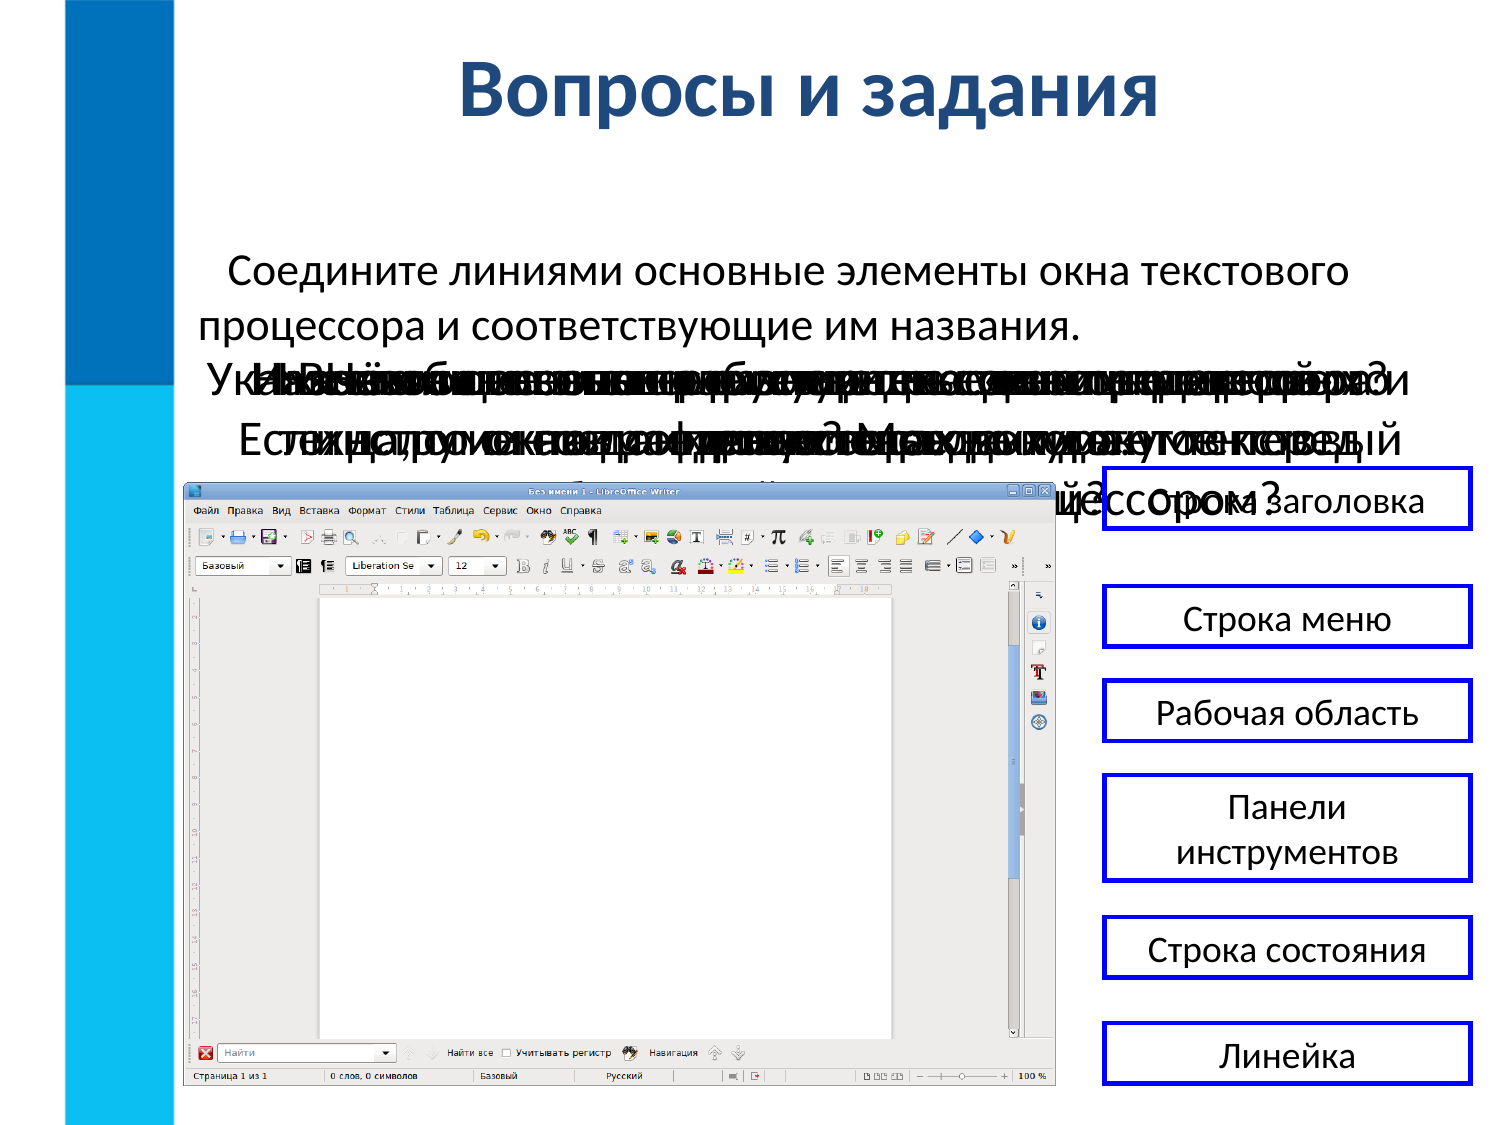

Вопросы и задания
Соедините линиями основные элементы окна текстового процессора и соответствующие им названия.
Укажите общие элементы окна текстового процессора и окна графического редактора.
Назовите основные структурные единицы текстового документа.
В чём основные преимущества «компьютерной» технологии создания текстовых документов перед «бумажной» технологией?
Назовите основные разновидности компьютерных инструментов создания текстовых документов.
Имеете ли вы опыт работы с текстовым редактором? Если да, то с каким именно? Можно ли этот текстовый редактор считать текстовым процессором?
Назовите основные элементы окна текстового процессора.
Строка заголовка
Строка меню
Рабочая область
Панели инструментов
Строка состояния
Линейка